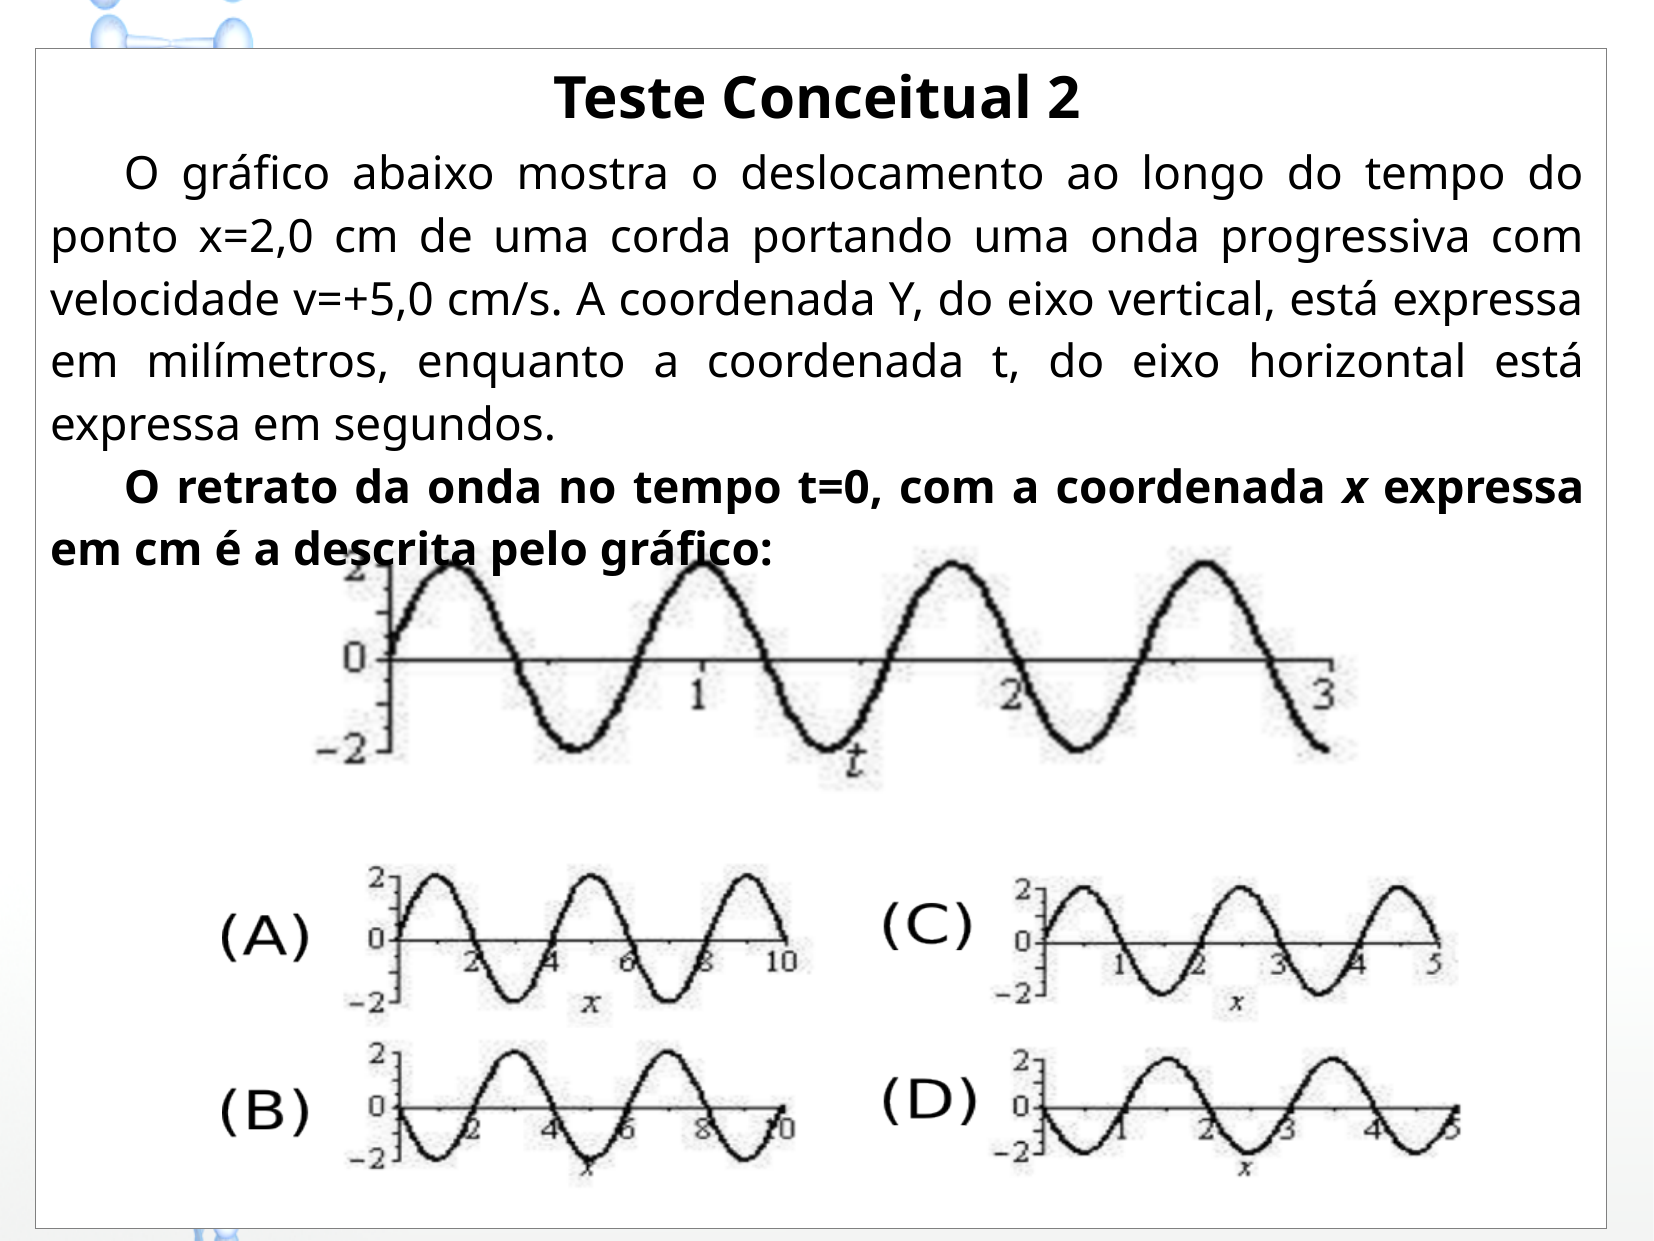

Teste Conceitual 2
	O gráfico abaixo mostra o deslocamento ao longo do tempo do ponto x=2,0 cm de uma corda portando uma onda progressiva com velocidade v=+5,0 cm/s. A coordenada Y, do eixo vertical, está expressa em milímetros, enquanto a coordenada t, do eixo horizontal está expressa em segundos.
	O retrato da onda no tempo t=0, com a coordenada x expressa em cm é a descrita pelo gráfico: